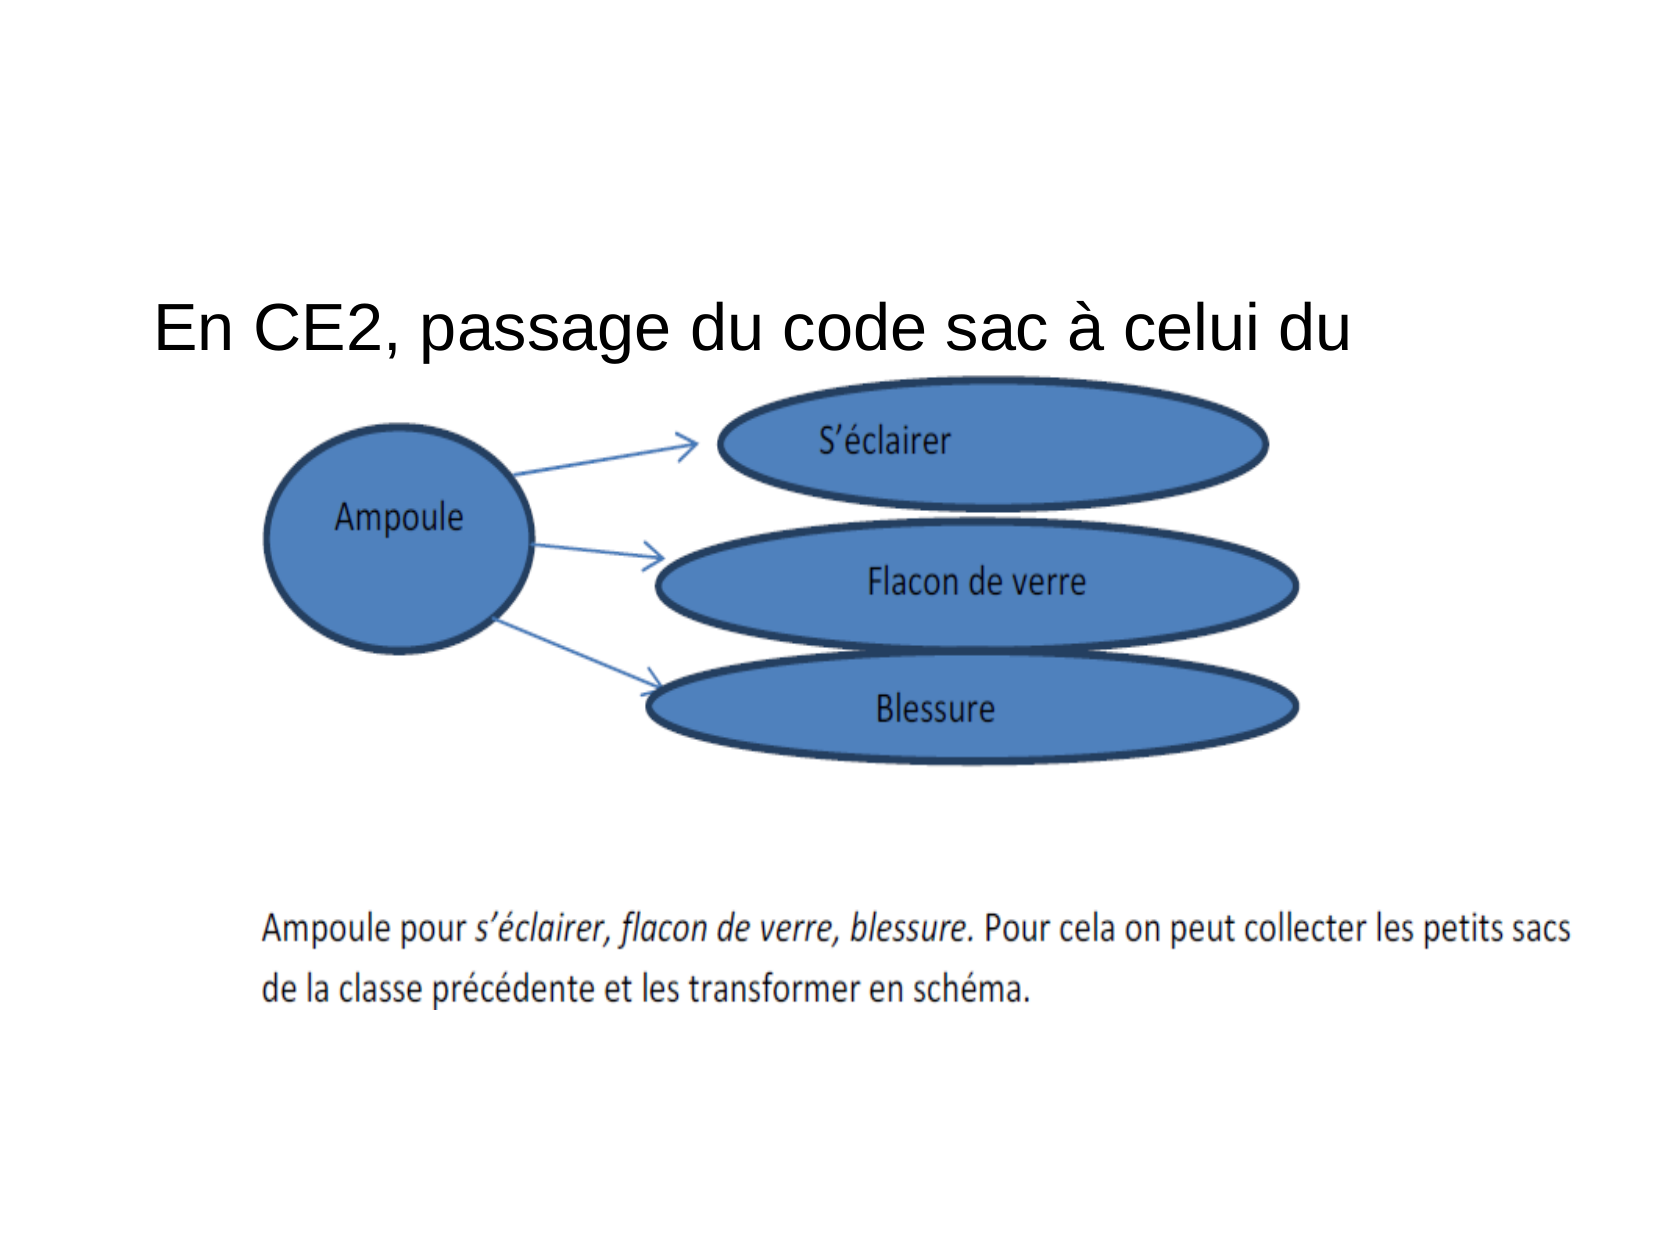

#
En CE2, passage du code sac à celui du schéma.